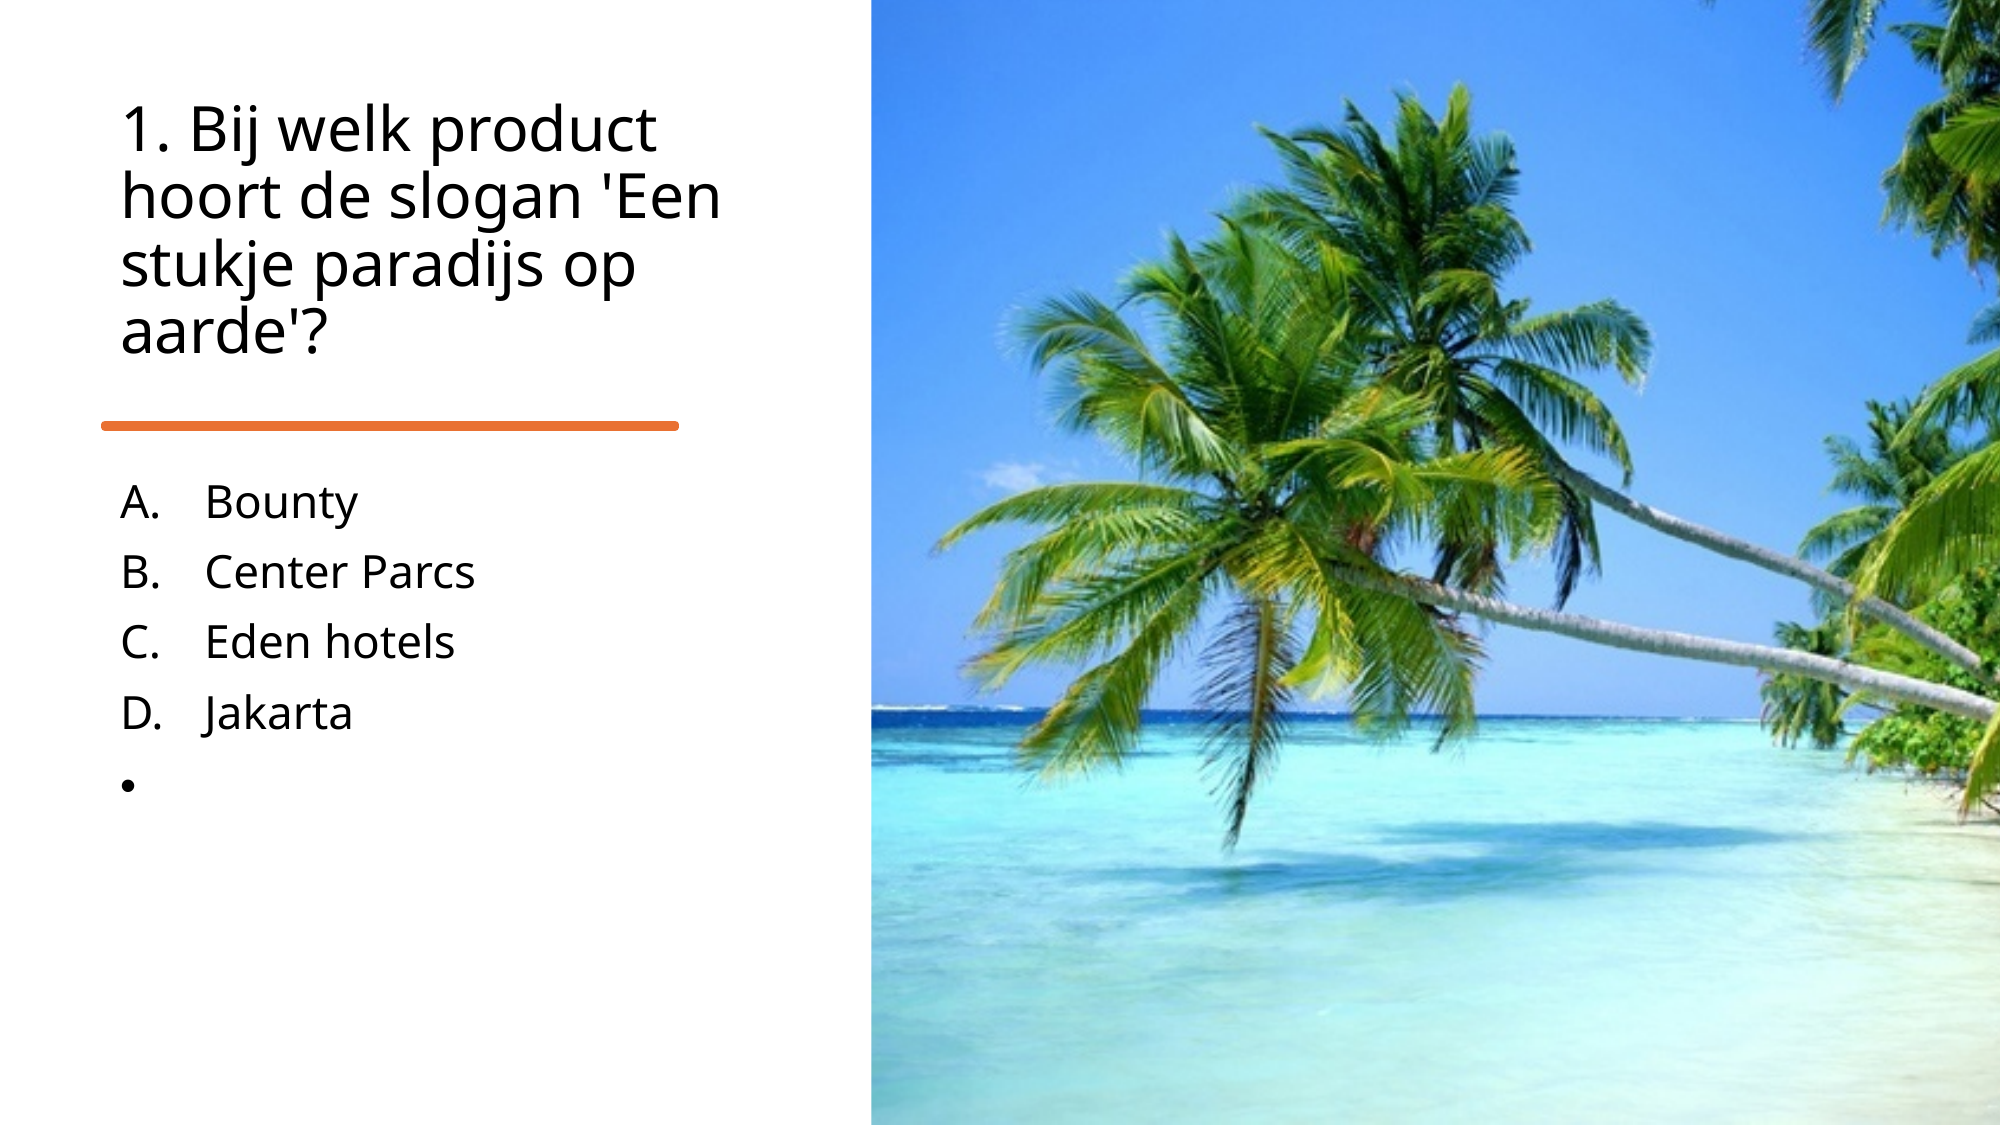

# 1. Bij welk product hoort de slogan 'Een stukje paradijs op aarde'?
Bounty
Center Parcs
Eden hotels
Jakarta